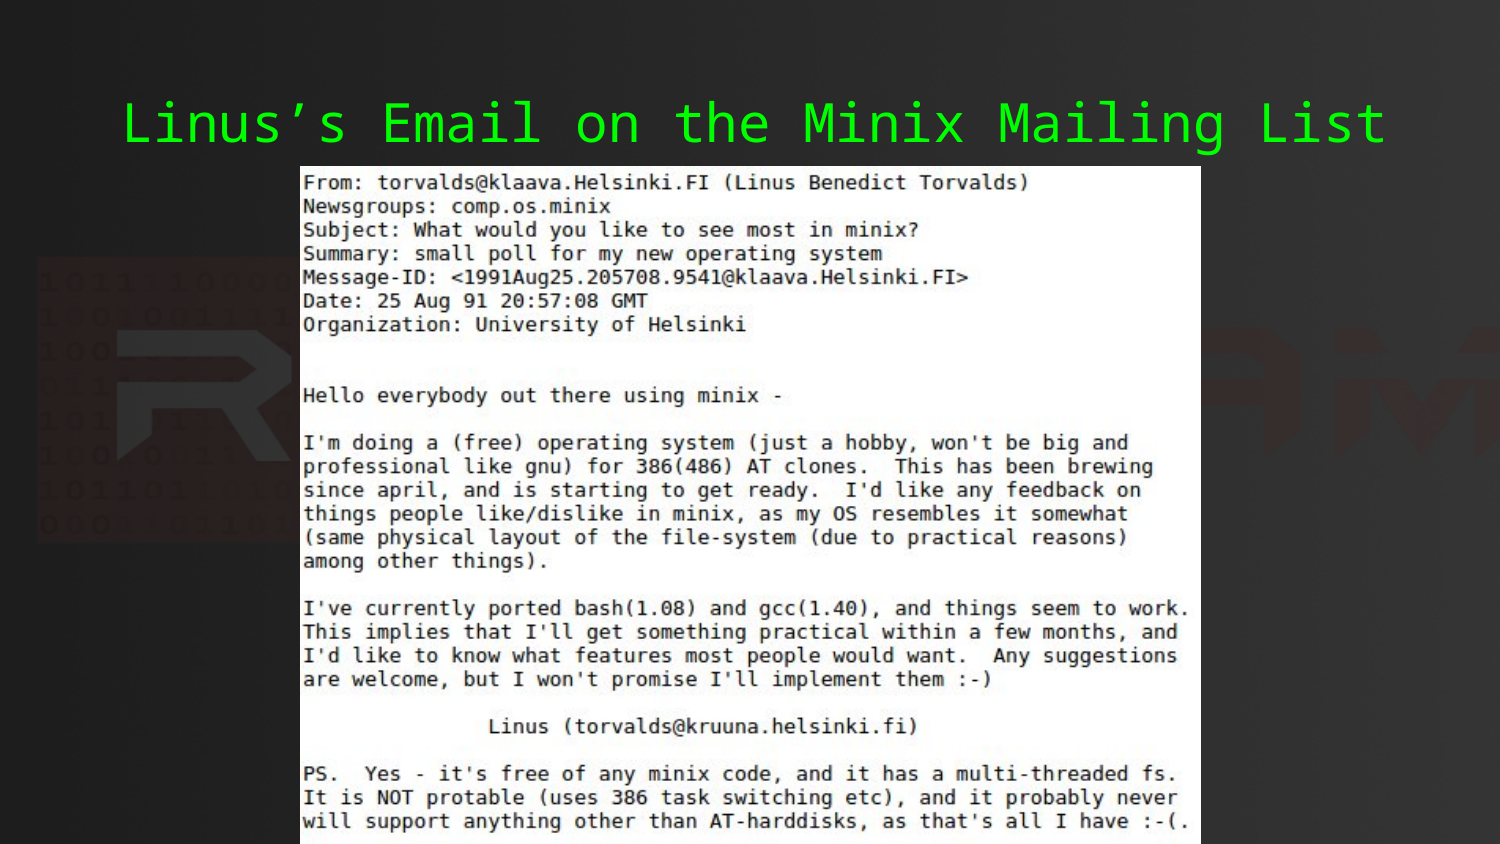

# Linus’s Email on the Minix Mailing List